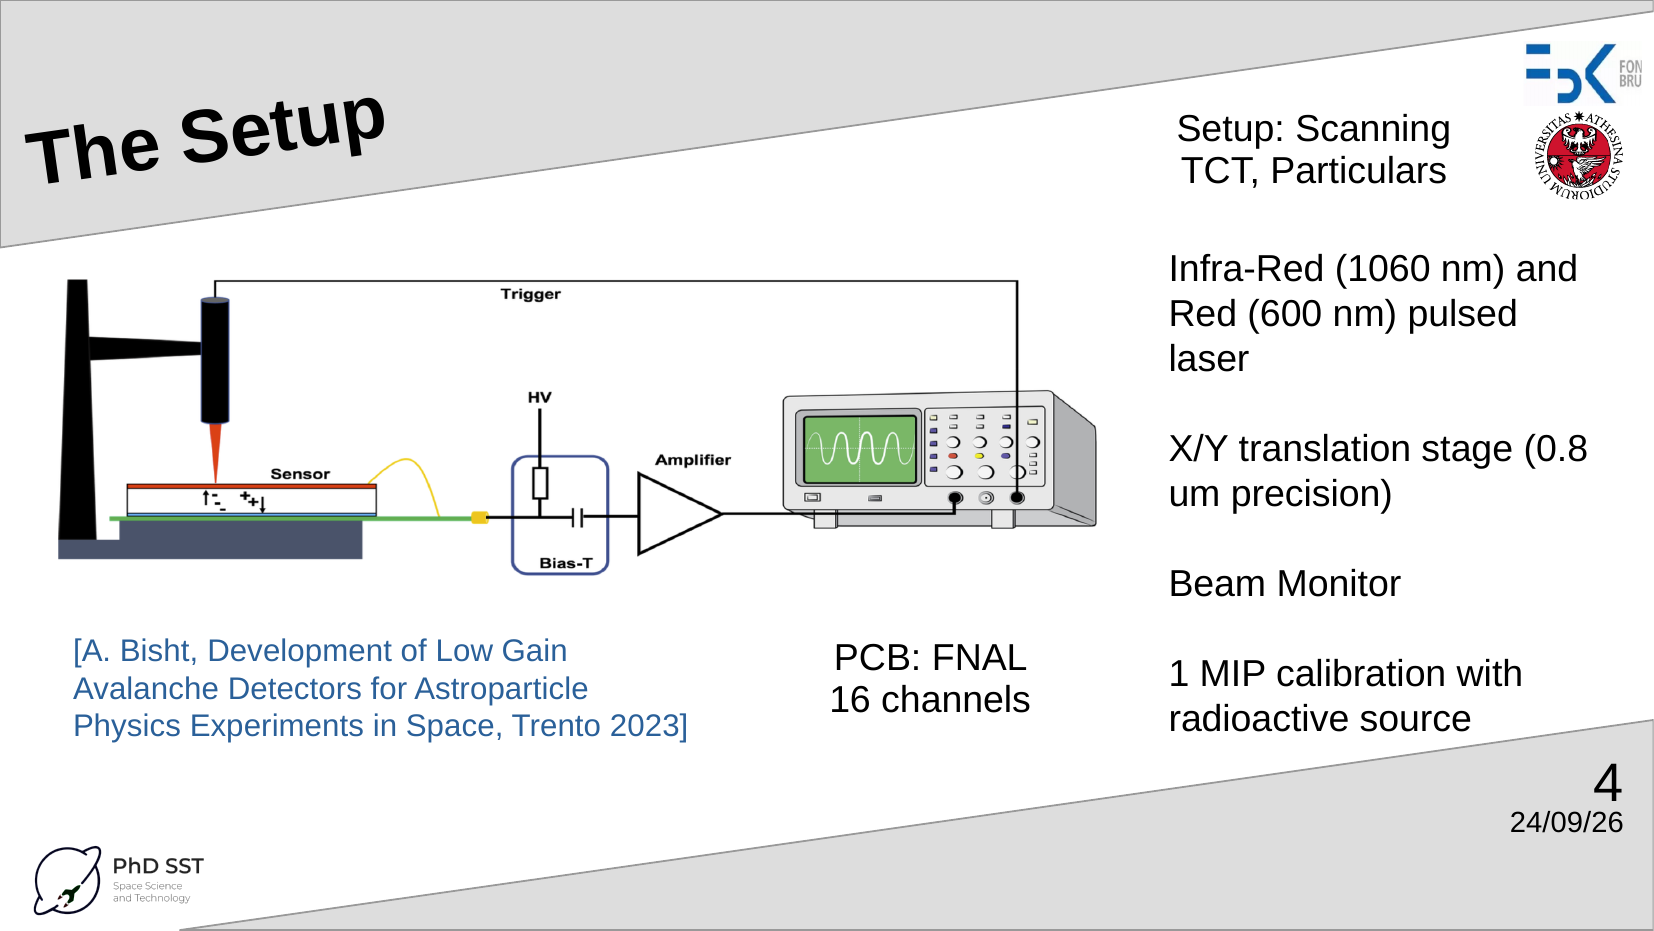

# The Setup
Setup: Scanning TCT, Particulars
Infra-Red (1060 nm) and Red (600 nm) pulsed laser
X/Y translation stage (0.8 um precision)
Beam Monitor
1 MIP calibration with radioactive source
[A. Bisht, Development of Low Gain Avalanche Detectors for Astroparticle Physics Experiments in Space, Trento 2023]
PCB: FNAL 16 channels
4